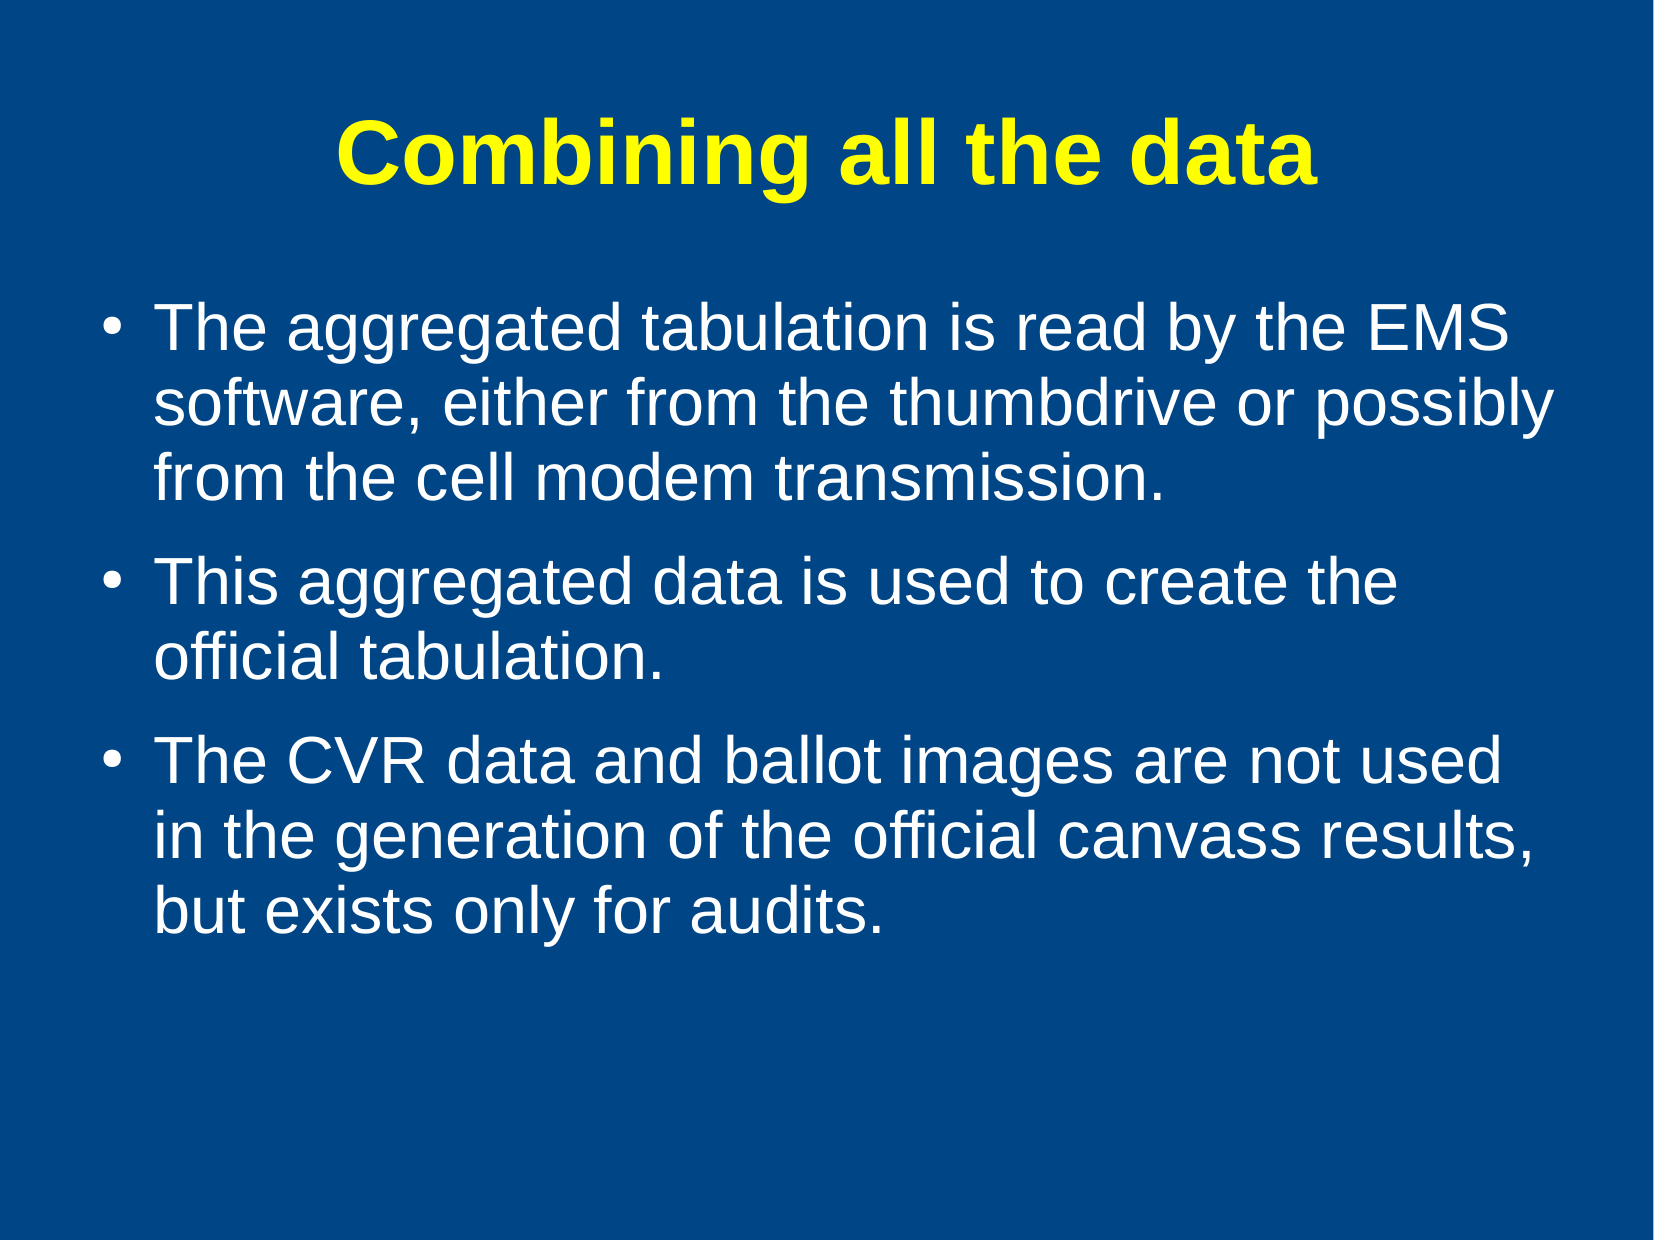

# Combining all the data
The aggregated tabulation is read by the EMS software, either from the thumbdrive or possibly from the cell modem transmission.
This aggregated data is used to create the official tabulation.
The CVR data and ballot images are not used in the generation of the official canvass results, but exists only for audits.